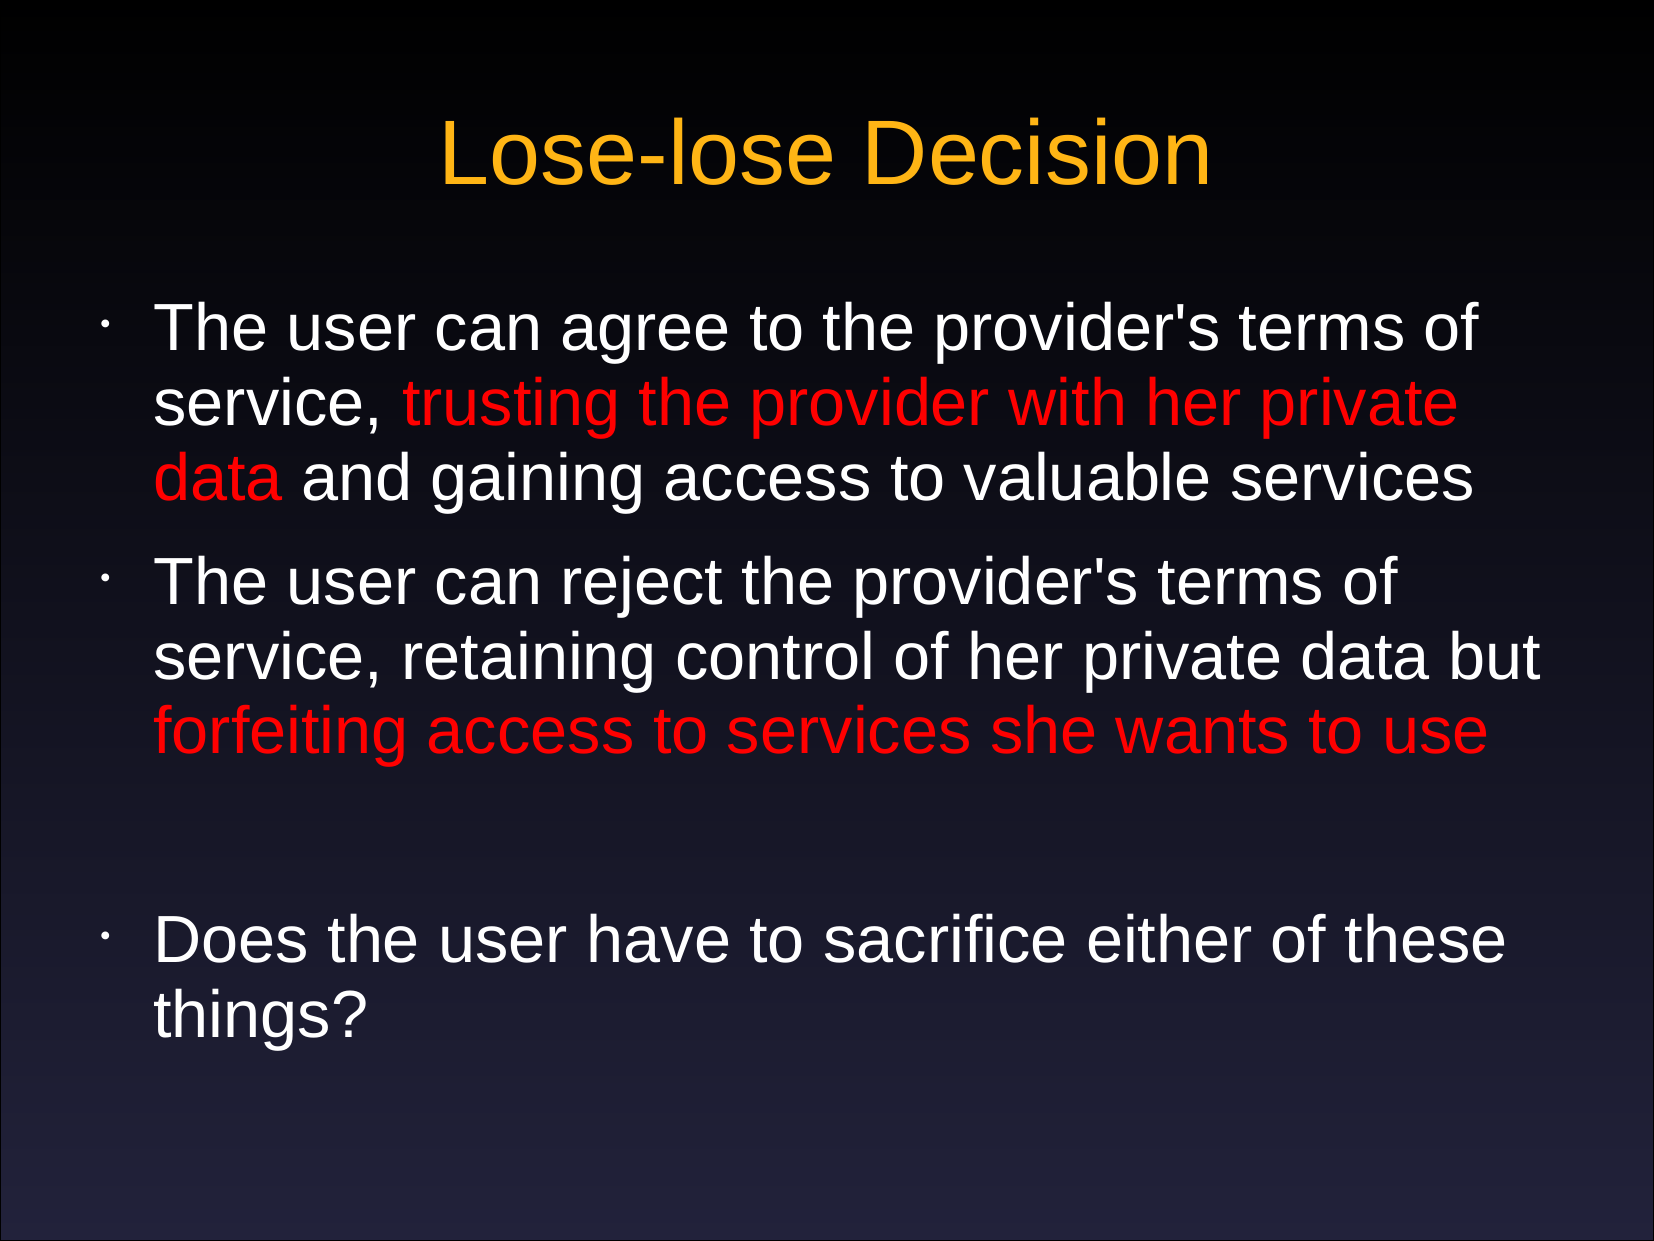

# Lose-lose Decision
The user can agree to the provider's terms of service, trusting the provider with her private data and gaining access to valuable services
The user can reject the provider's terms of service, retaining control of her private data but forfeiting access to services she wants to use
Does the user have to sacrifice either of these things?